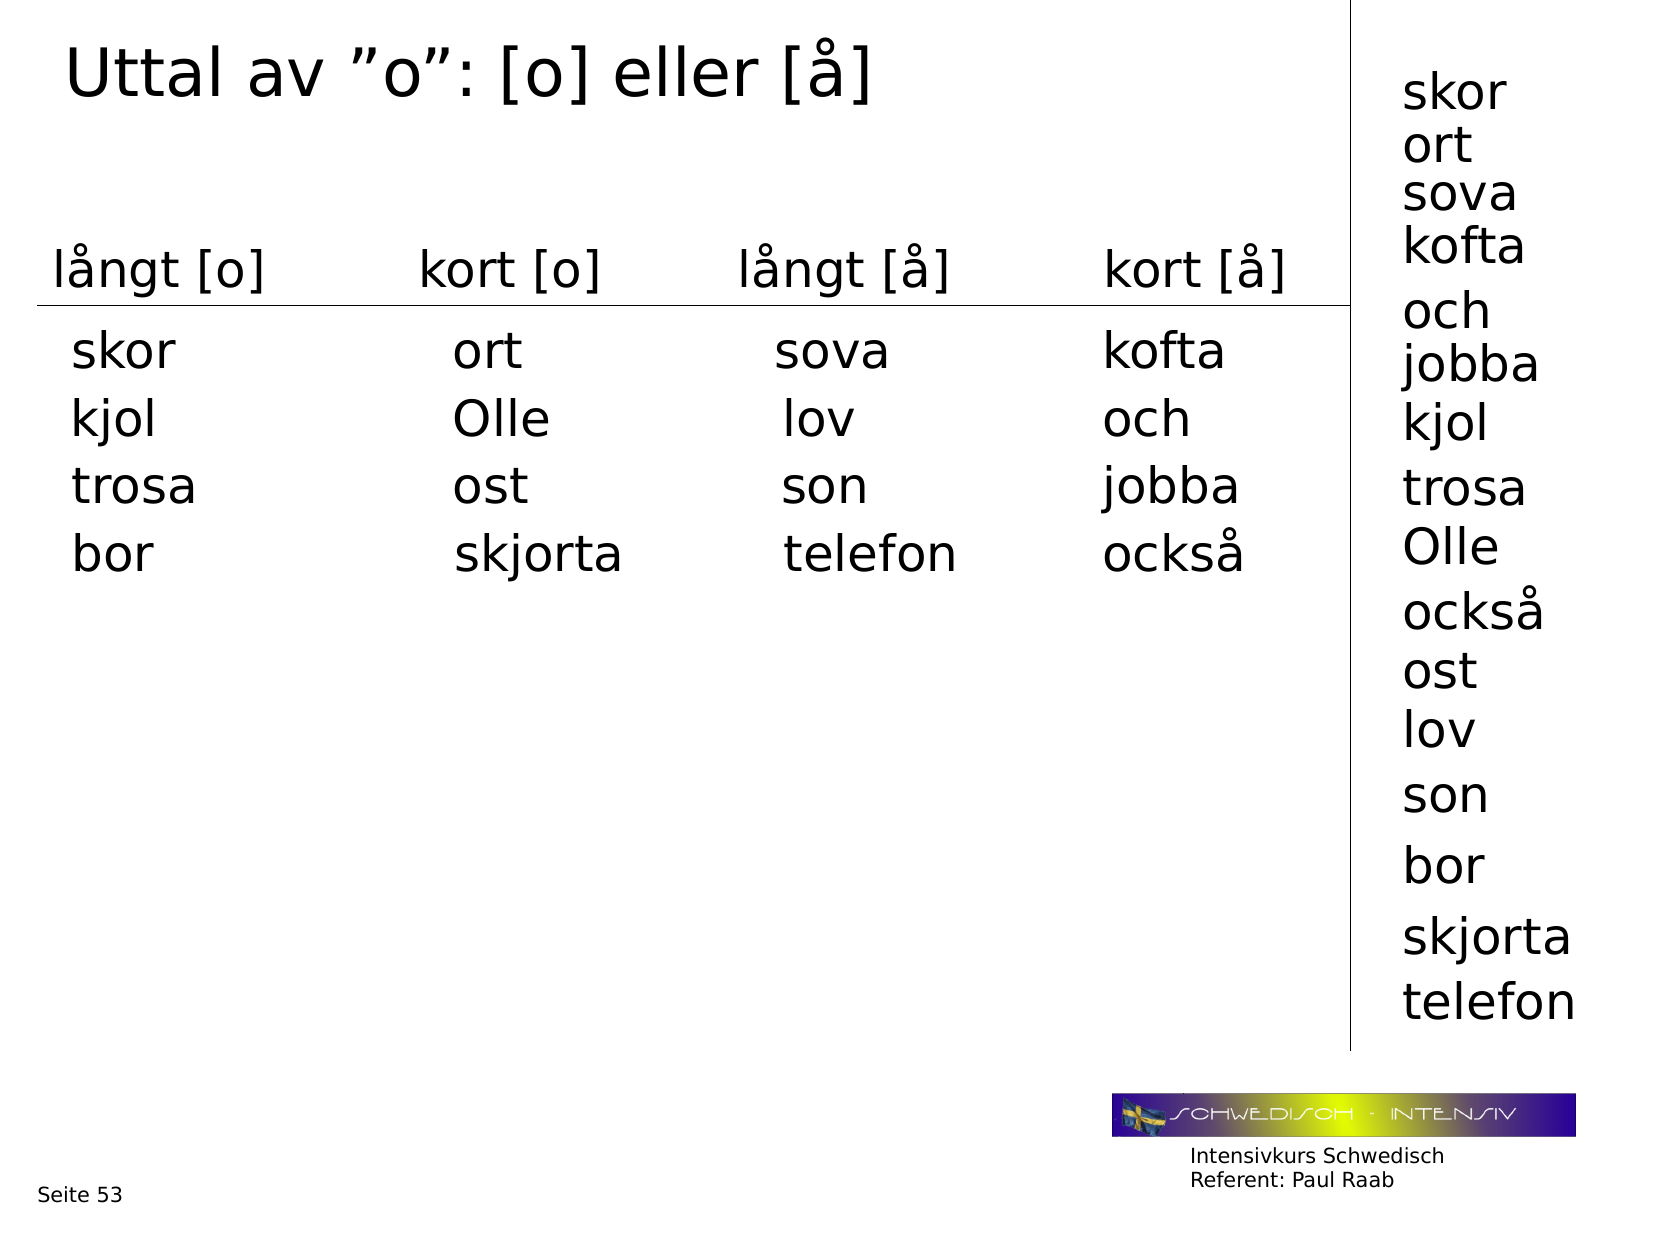

Uttal av ”o”: [o] eller [å]
skor
ort
sova
kofta
långt [o]
långt [å]
kort [o]
kort [å]
och
skor
ort
sova
kofta
jobba
Olle
lov
och
kjol
kjol
trosa
ost
son
jobba
trosa
Olle
bor
skjorta
telefon
också
också
ost
lov
son
bor
skjorta
telefon